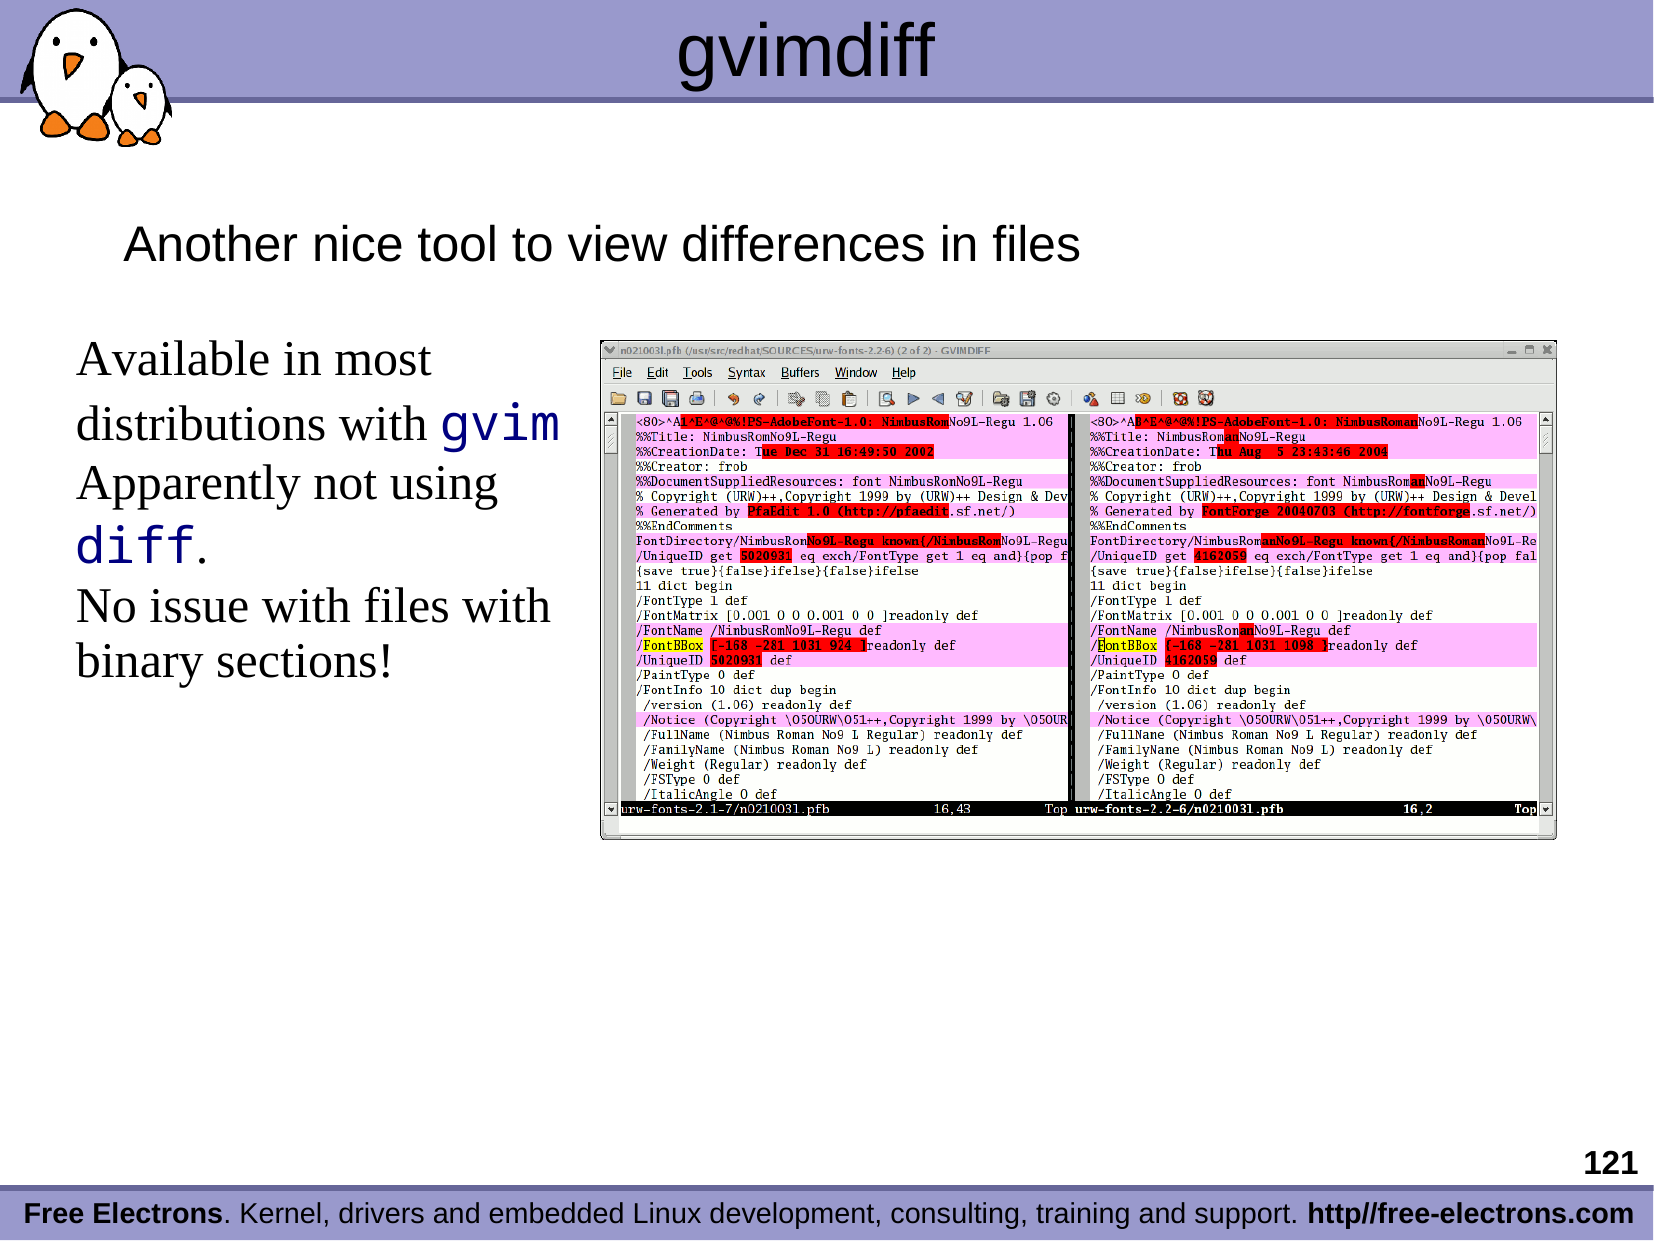

# gvimdiff
Another nice tool to view differences in files
Available in most distributions with gvim
Apparently not using diff.
No issue with files with binary sections!